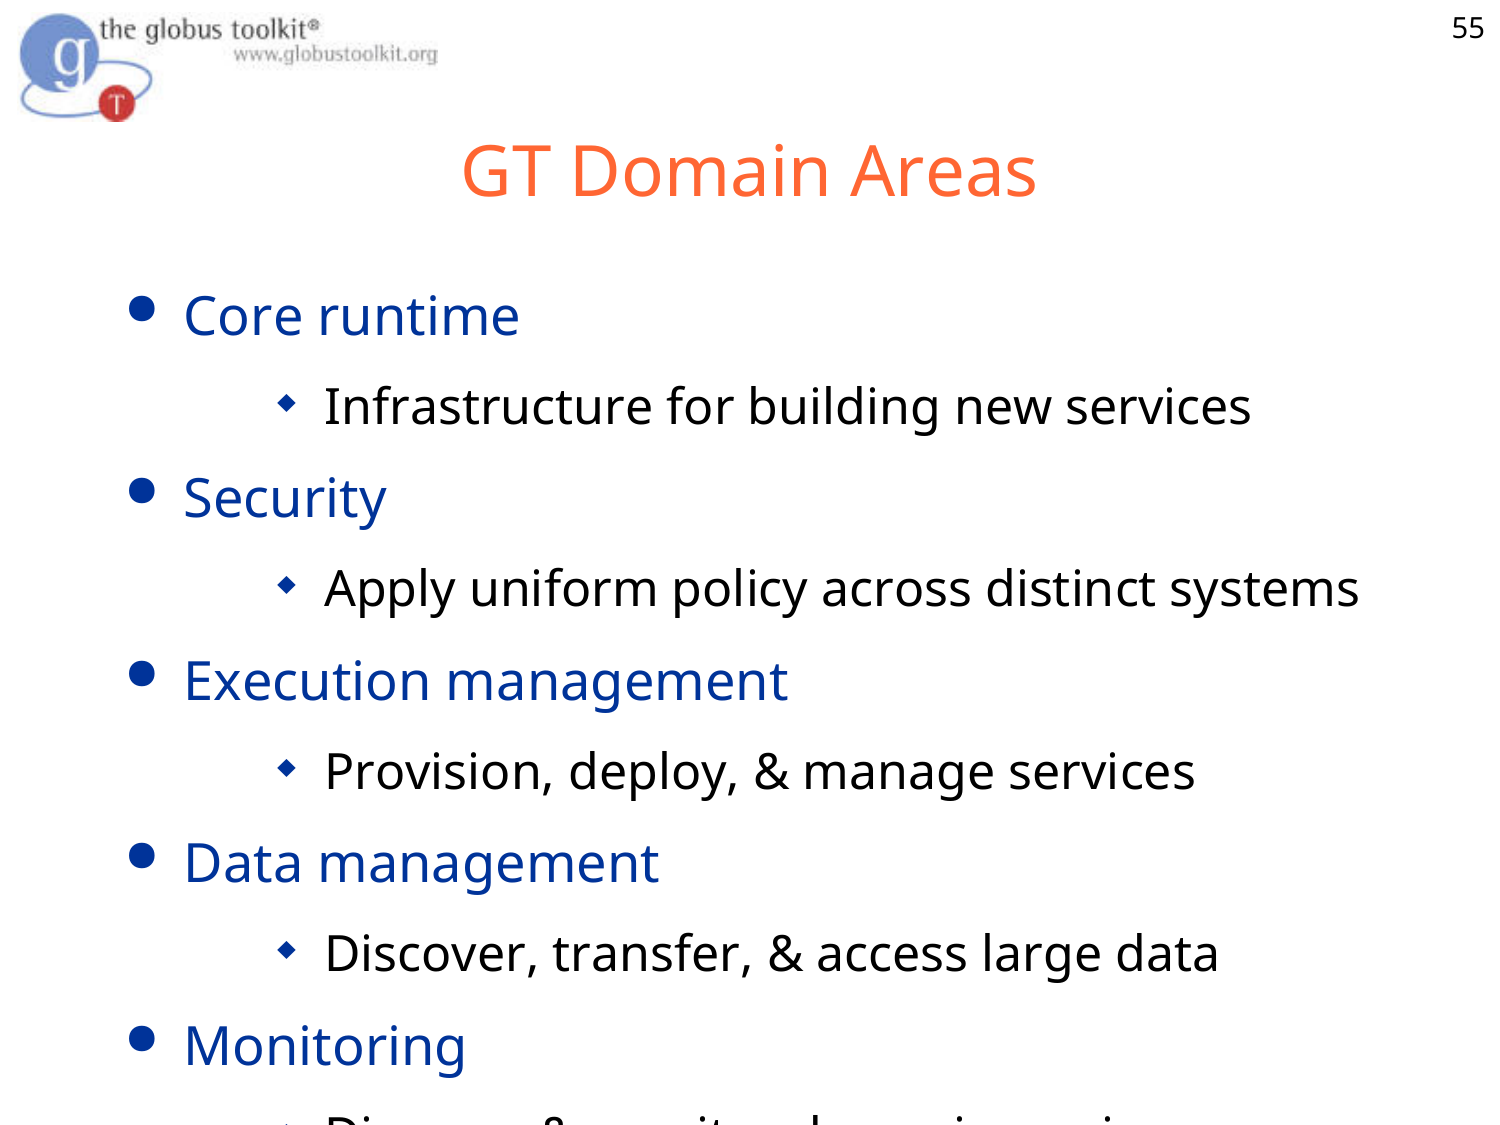

55
# GT Domain Areas
Core runtime
Infrastructure for building new services
Security
Apply uniform policy across distinct systems
Execution management
Provision, deploy, & manage services
Data management
Discover, transfer, & access large data
Monitoring
Discover & monitor dynamic services